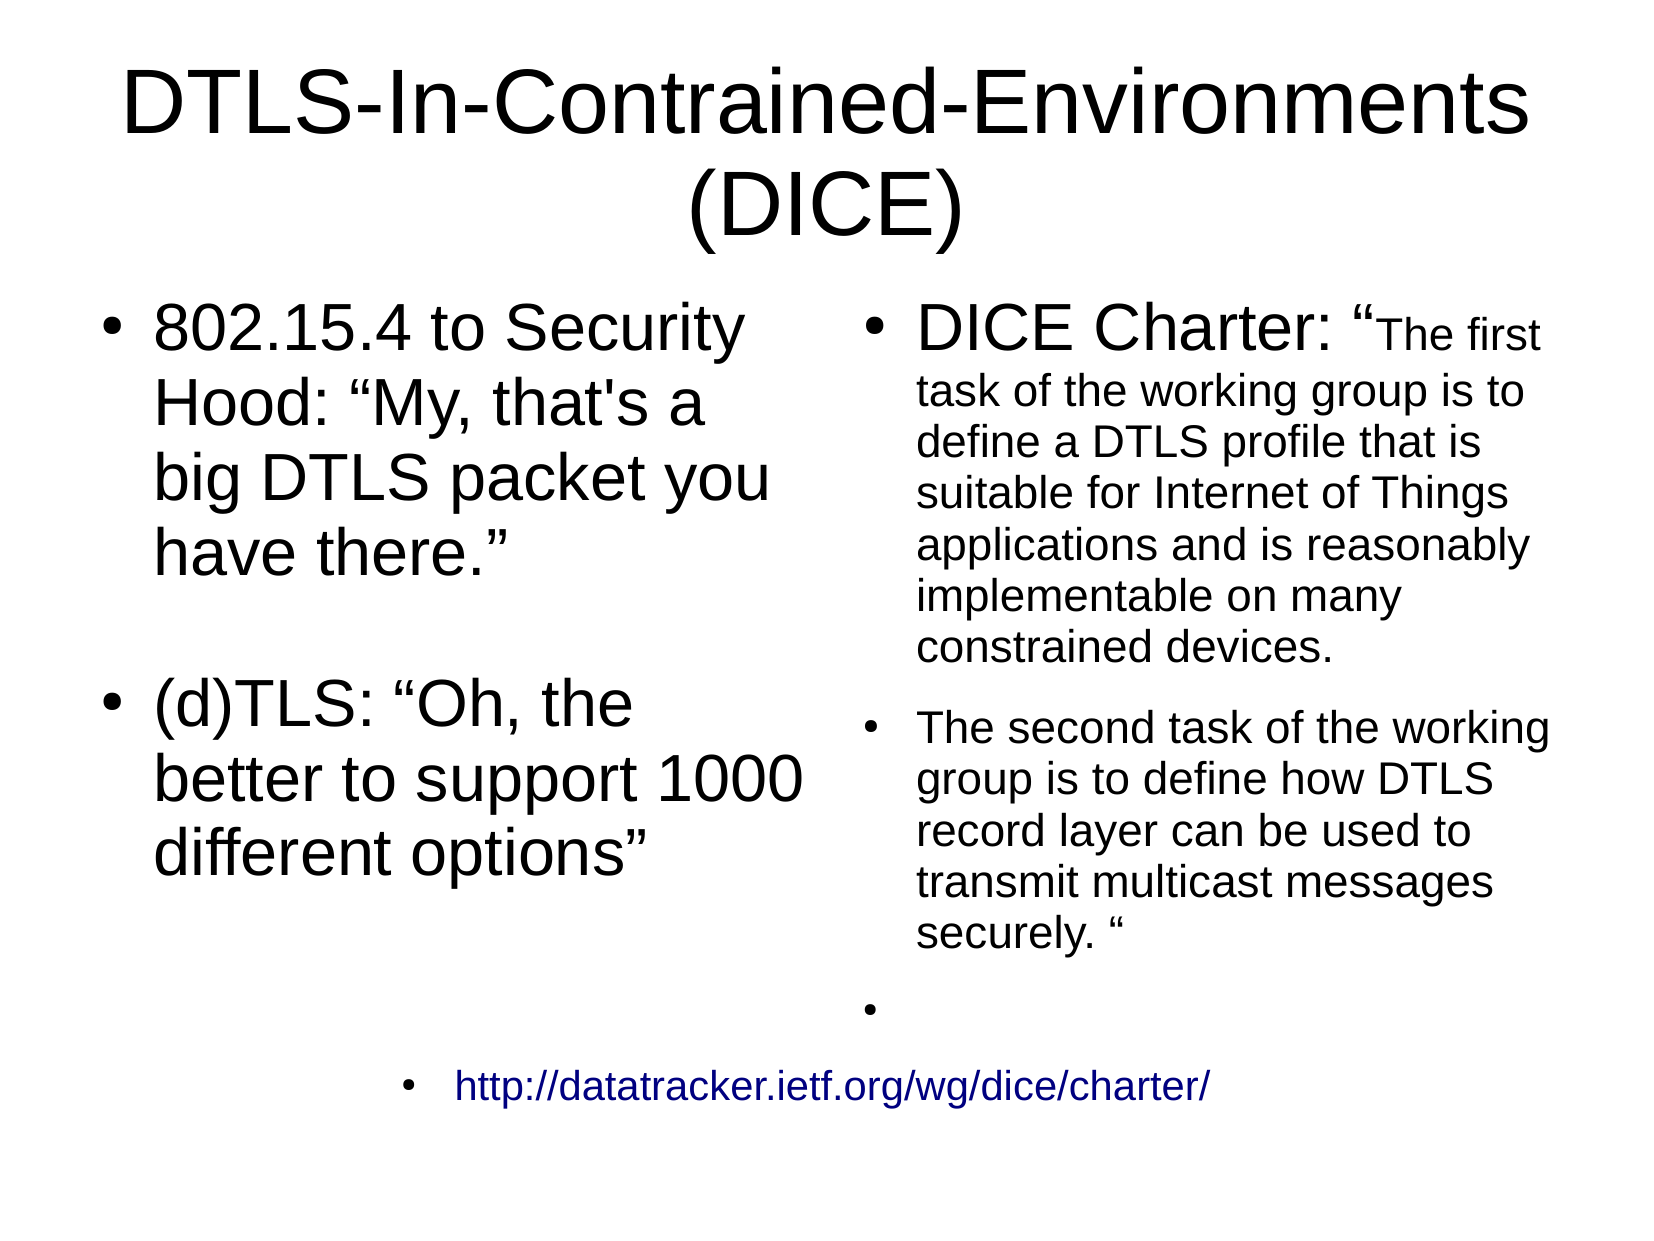

# DTLS-In-Contrained-Environments (DICE)
802.15.4 to Security Hood: “My, that's a big DTLS packet you have there.”
DICE Charter: “The first task of the working group is to define a DTLS profile that is suitable for Internet of Things applications and is reasonably implementable on many constrained devices.
The second task of the working group is to define how DTLS record layer can be used to transmit multicast messages securely. “
(d)TLS: “Oh, the better to support 1000 different options”
http://datatracker.ietf.org/wg/dice/charter/